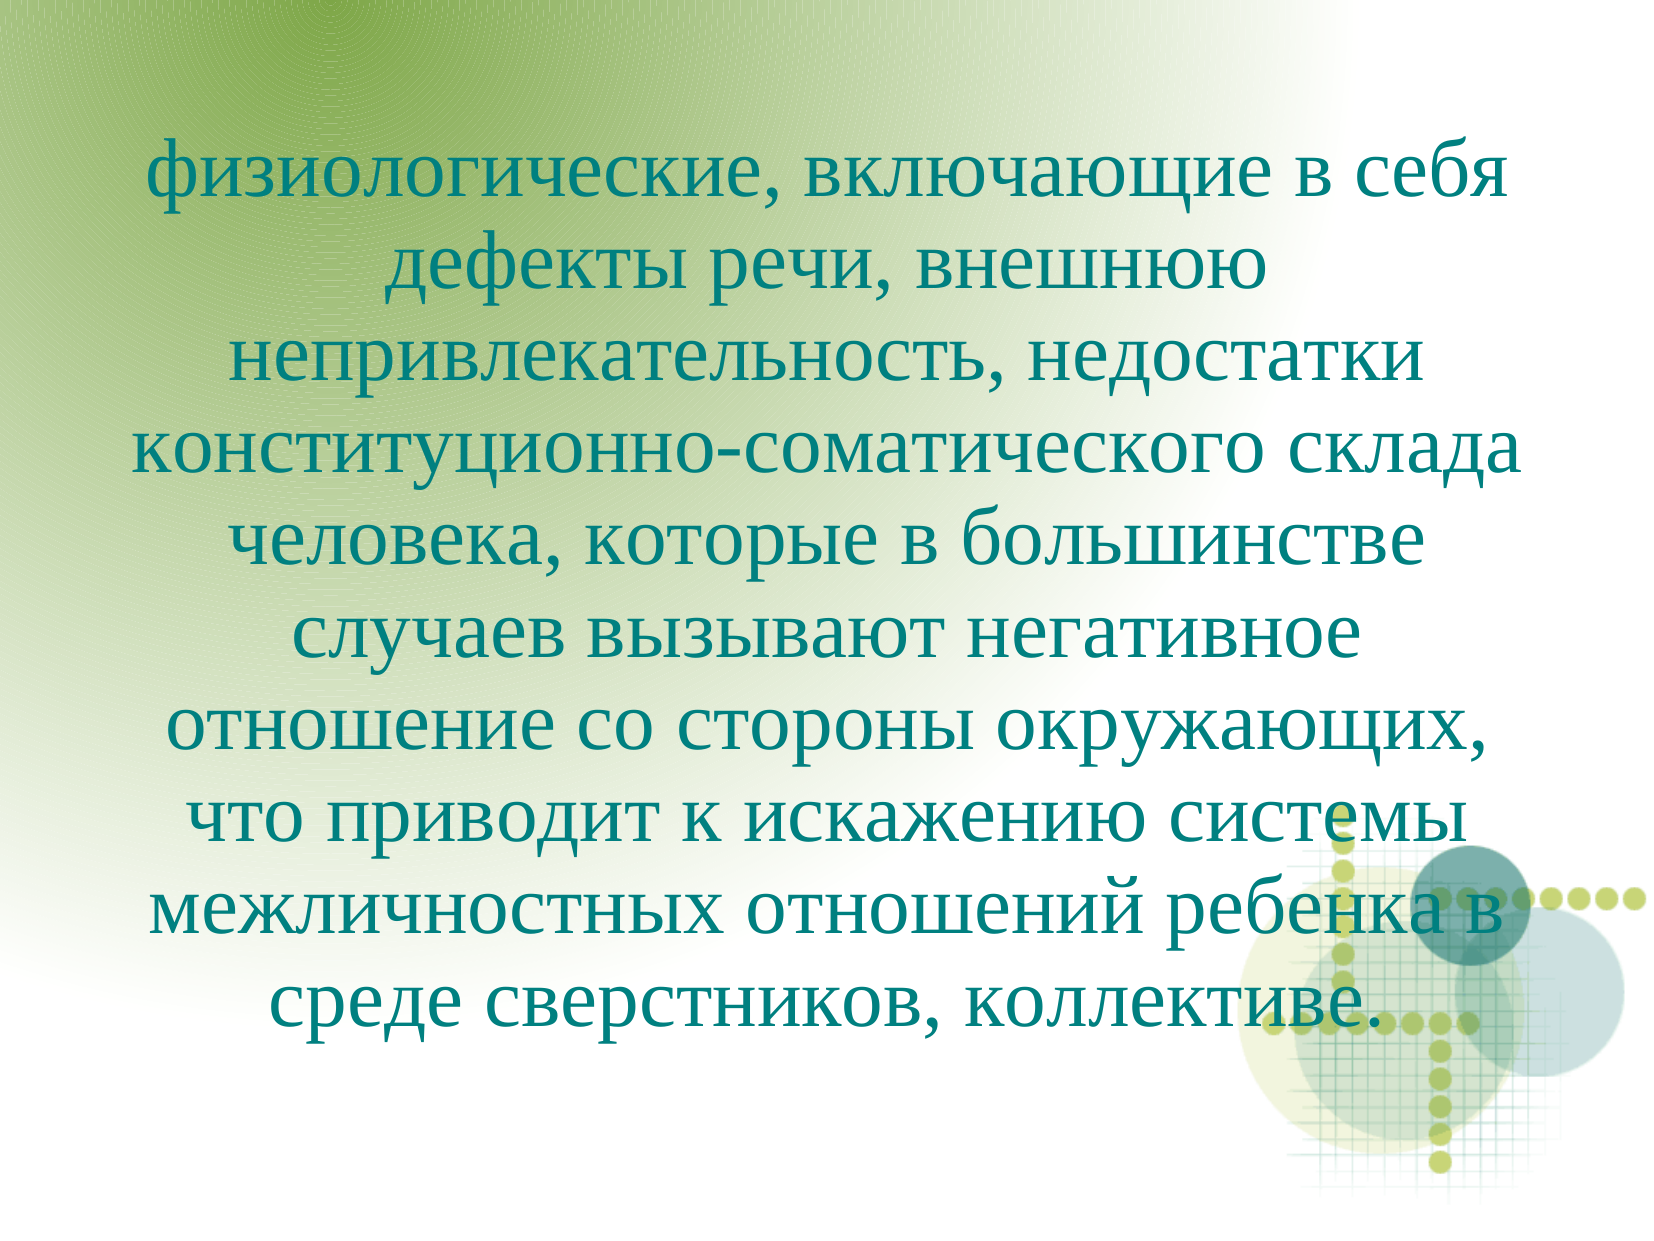

# физиологические, включающие в себя дефекты речи, внешнюю непривлекательность, недостатки конституционно-соматического склада человека, которые в большинстве случаев вызывают негативное отношение со стороны окружающих, что приводит к искажению системы межличностных отношений ребенка в среде сверстников, коллективе.